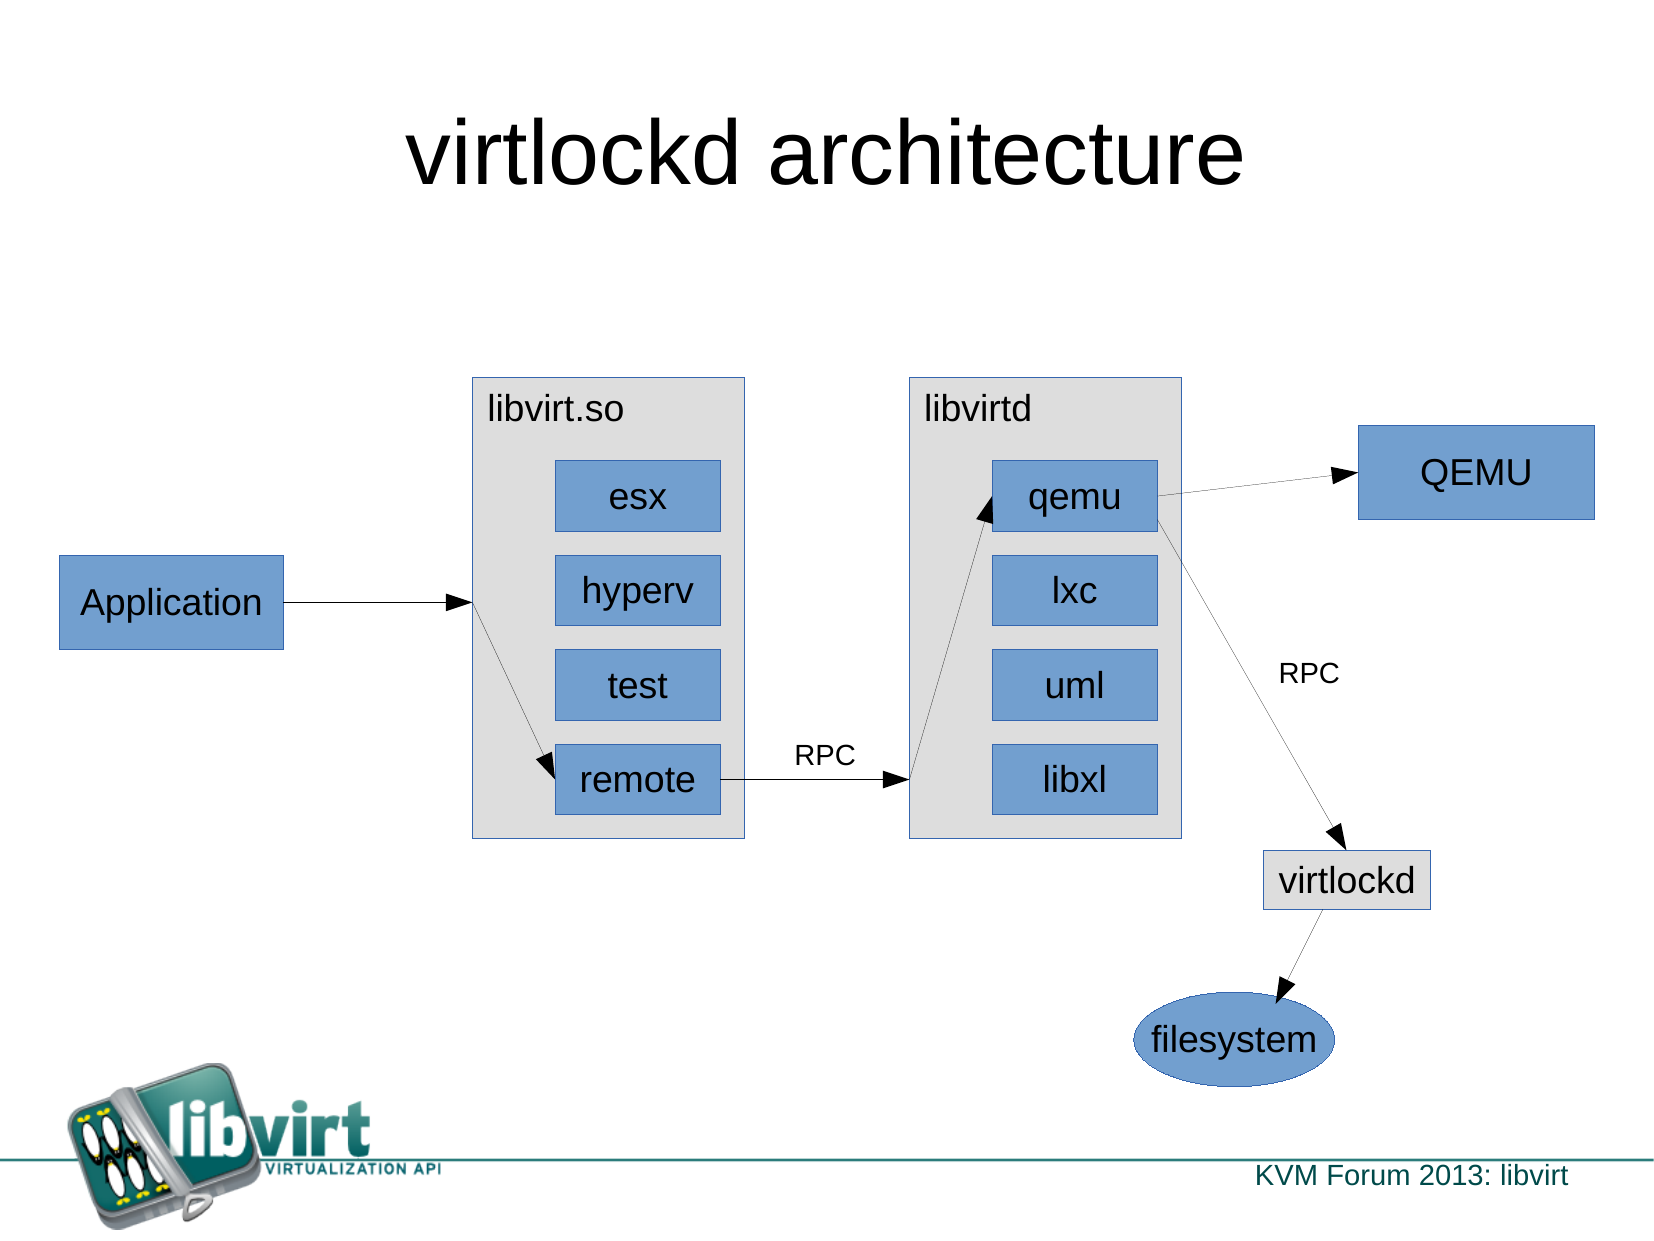

# virtlockd architecture
libvirt.so
libvirtd
QEMU
esx
qemu
Application
hyperv
lxc
test
uml
RPC
RPC
remote
libxl
virtlockd
filesystem